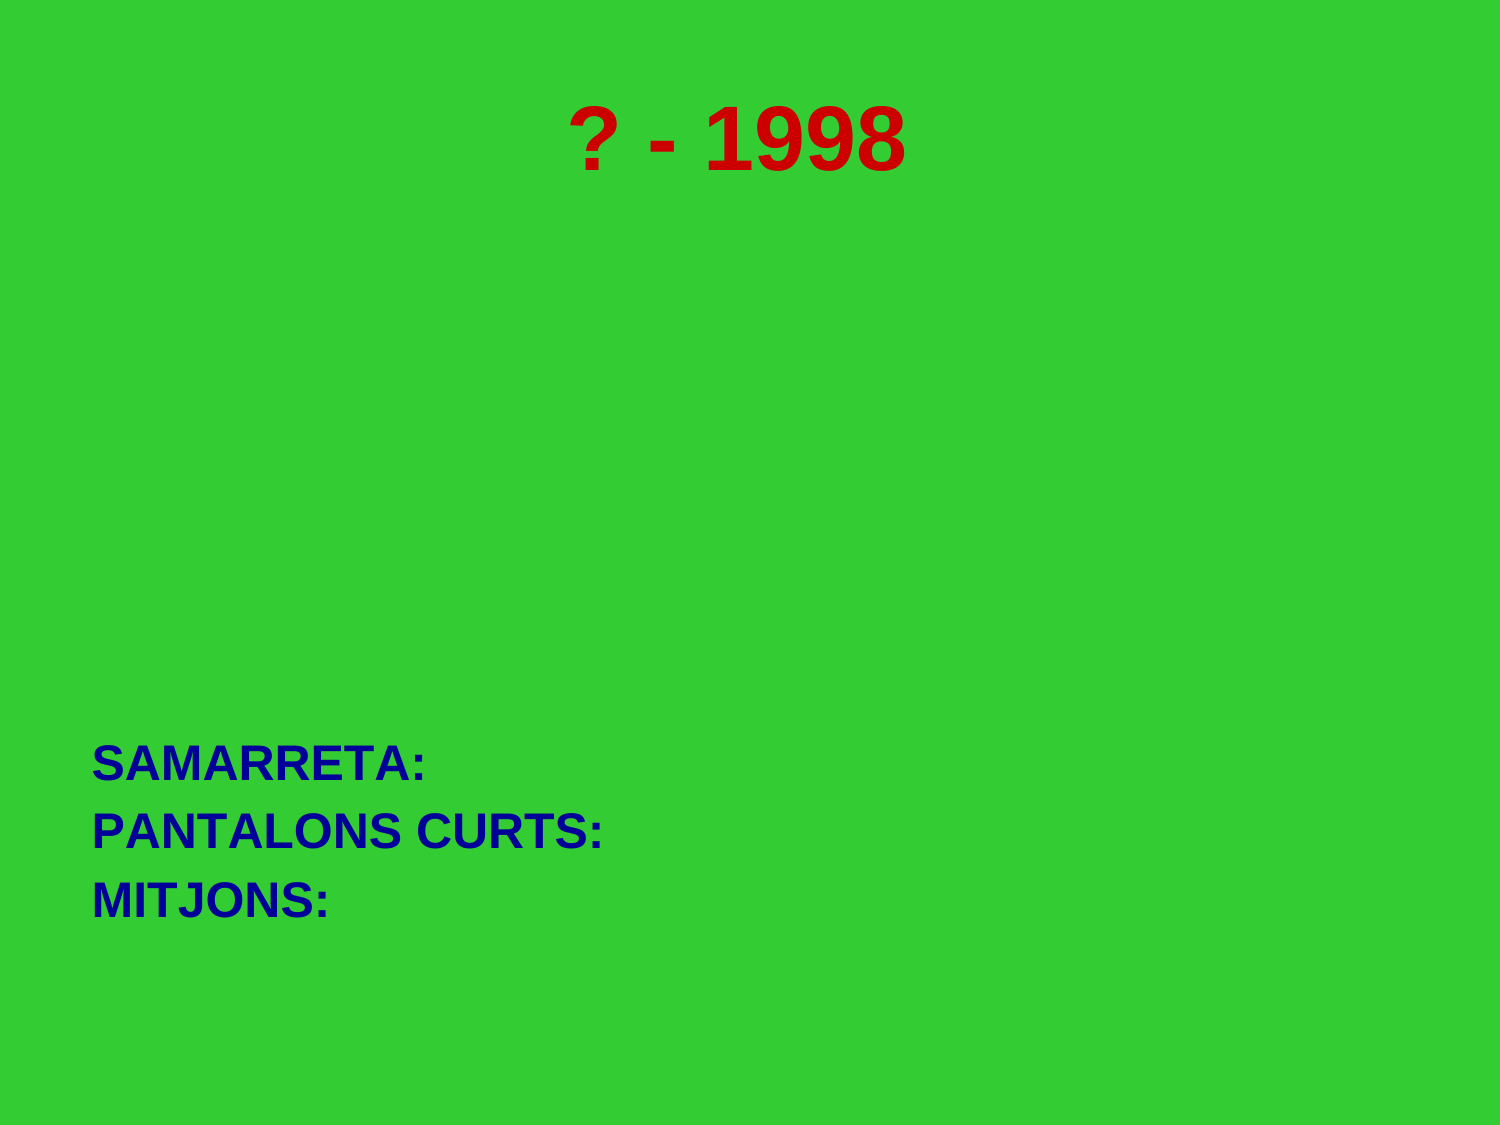

# ? - 1998
SAMARRETA:
PANTALONS CURTS:
MITJONS: